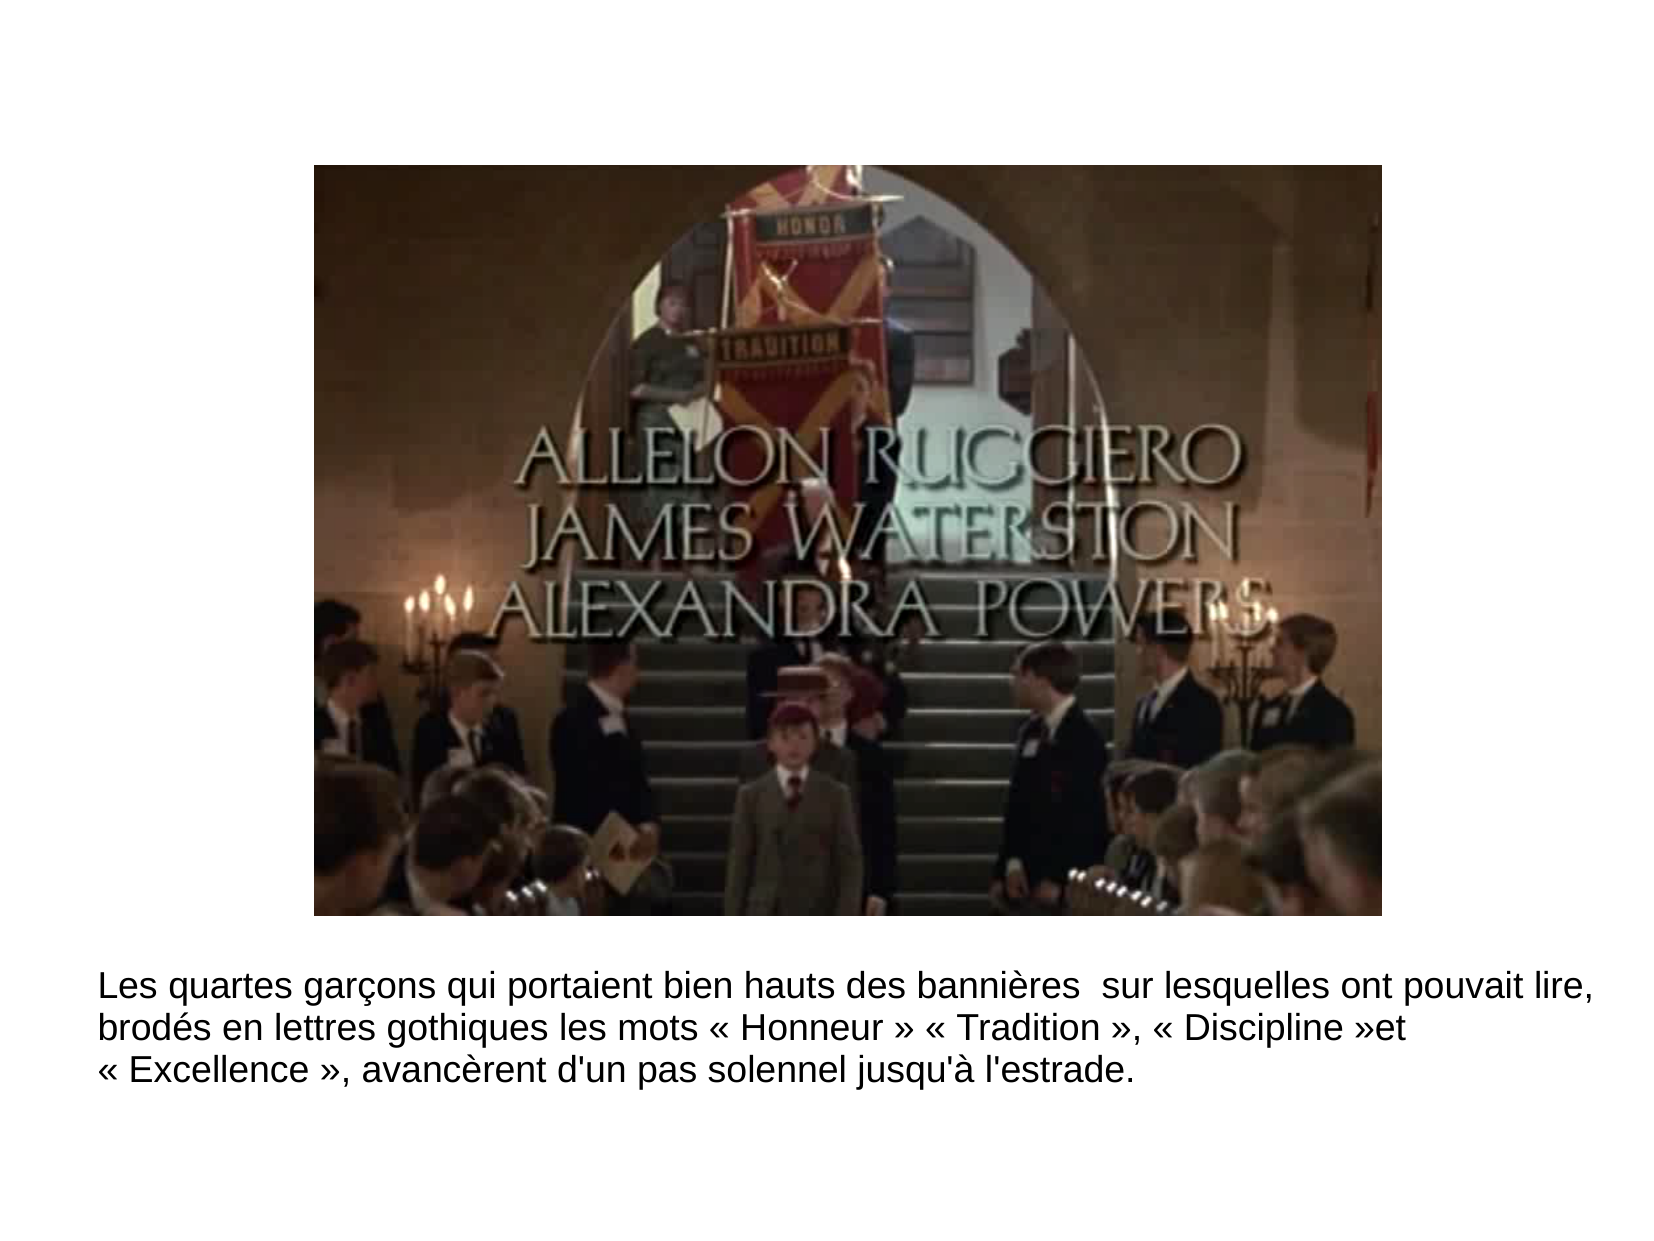

Les quartes garçons qui portaient bien hauts des bannières sur lesquelles ont pouvait lire, brodés en lettres gothiques les mots « Honneur » « Tradition », « Discipline »et « Excellence », avancèrent d'un pas solennel jusqu'à l'estrade.